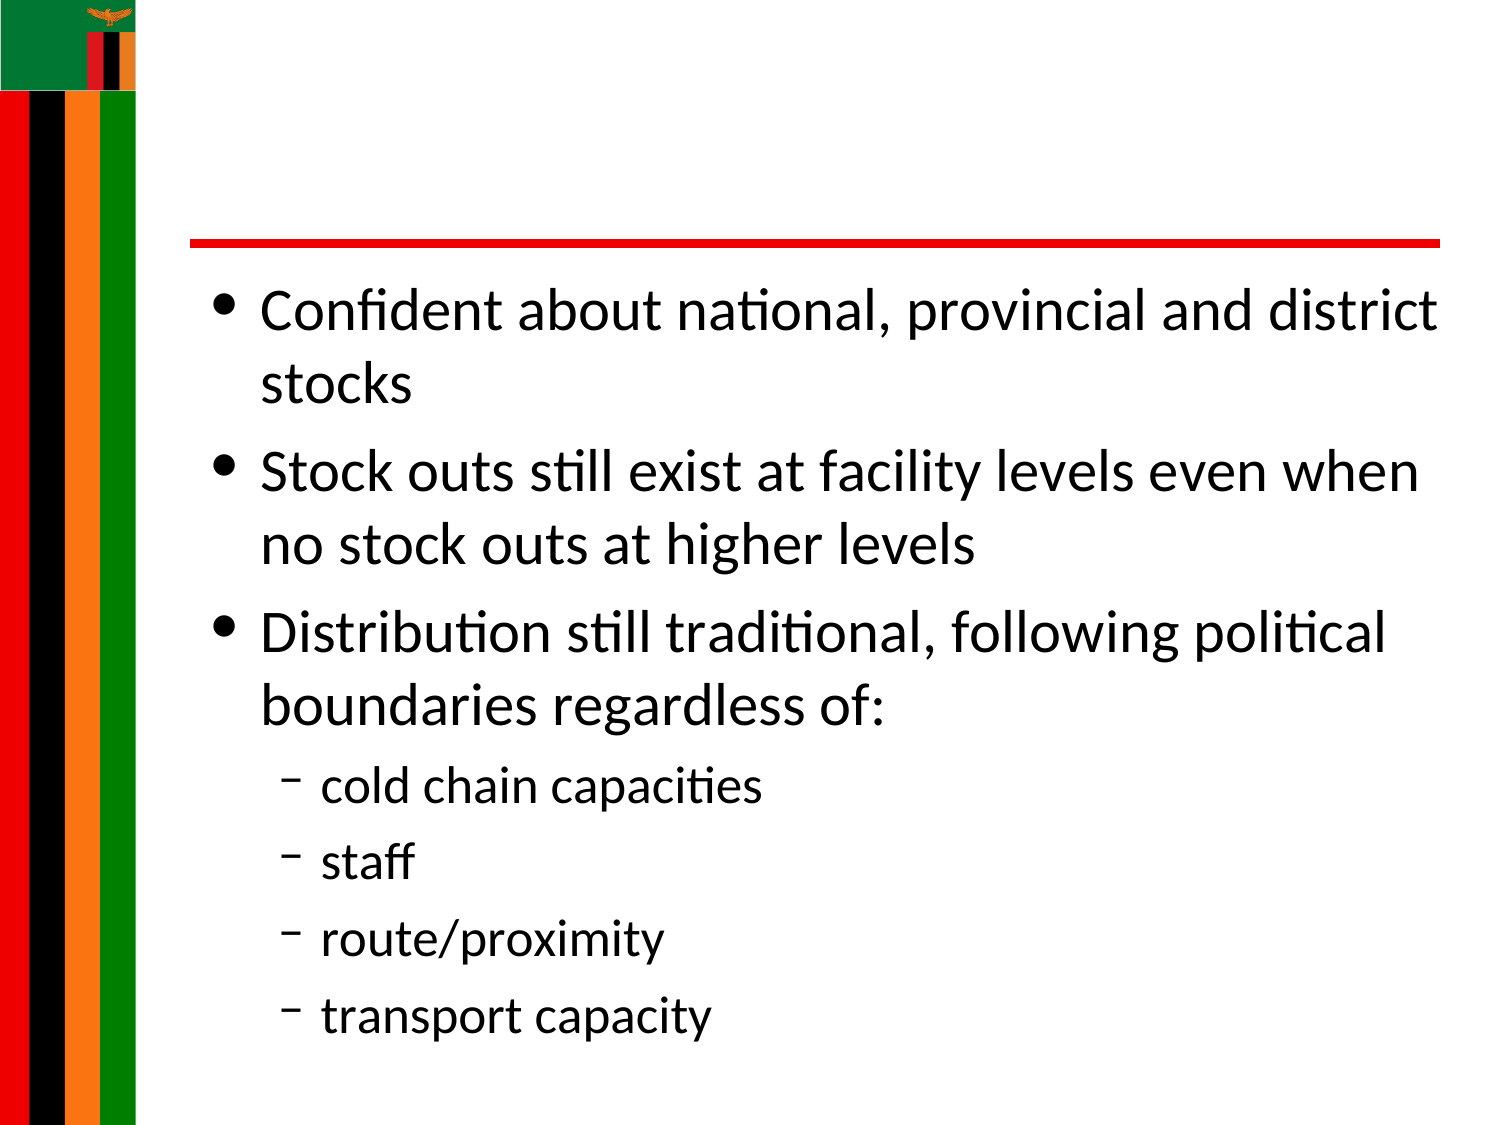

#
Confident about national, provincial and district stocks
Stock outs still exist at facility levels even when no stock outs at higher levels
Distribution still traditional, following political boundaries regardless of:
cold chain capacities
staff
route/proximity
transport capacity